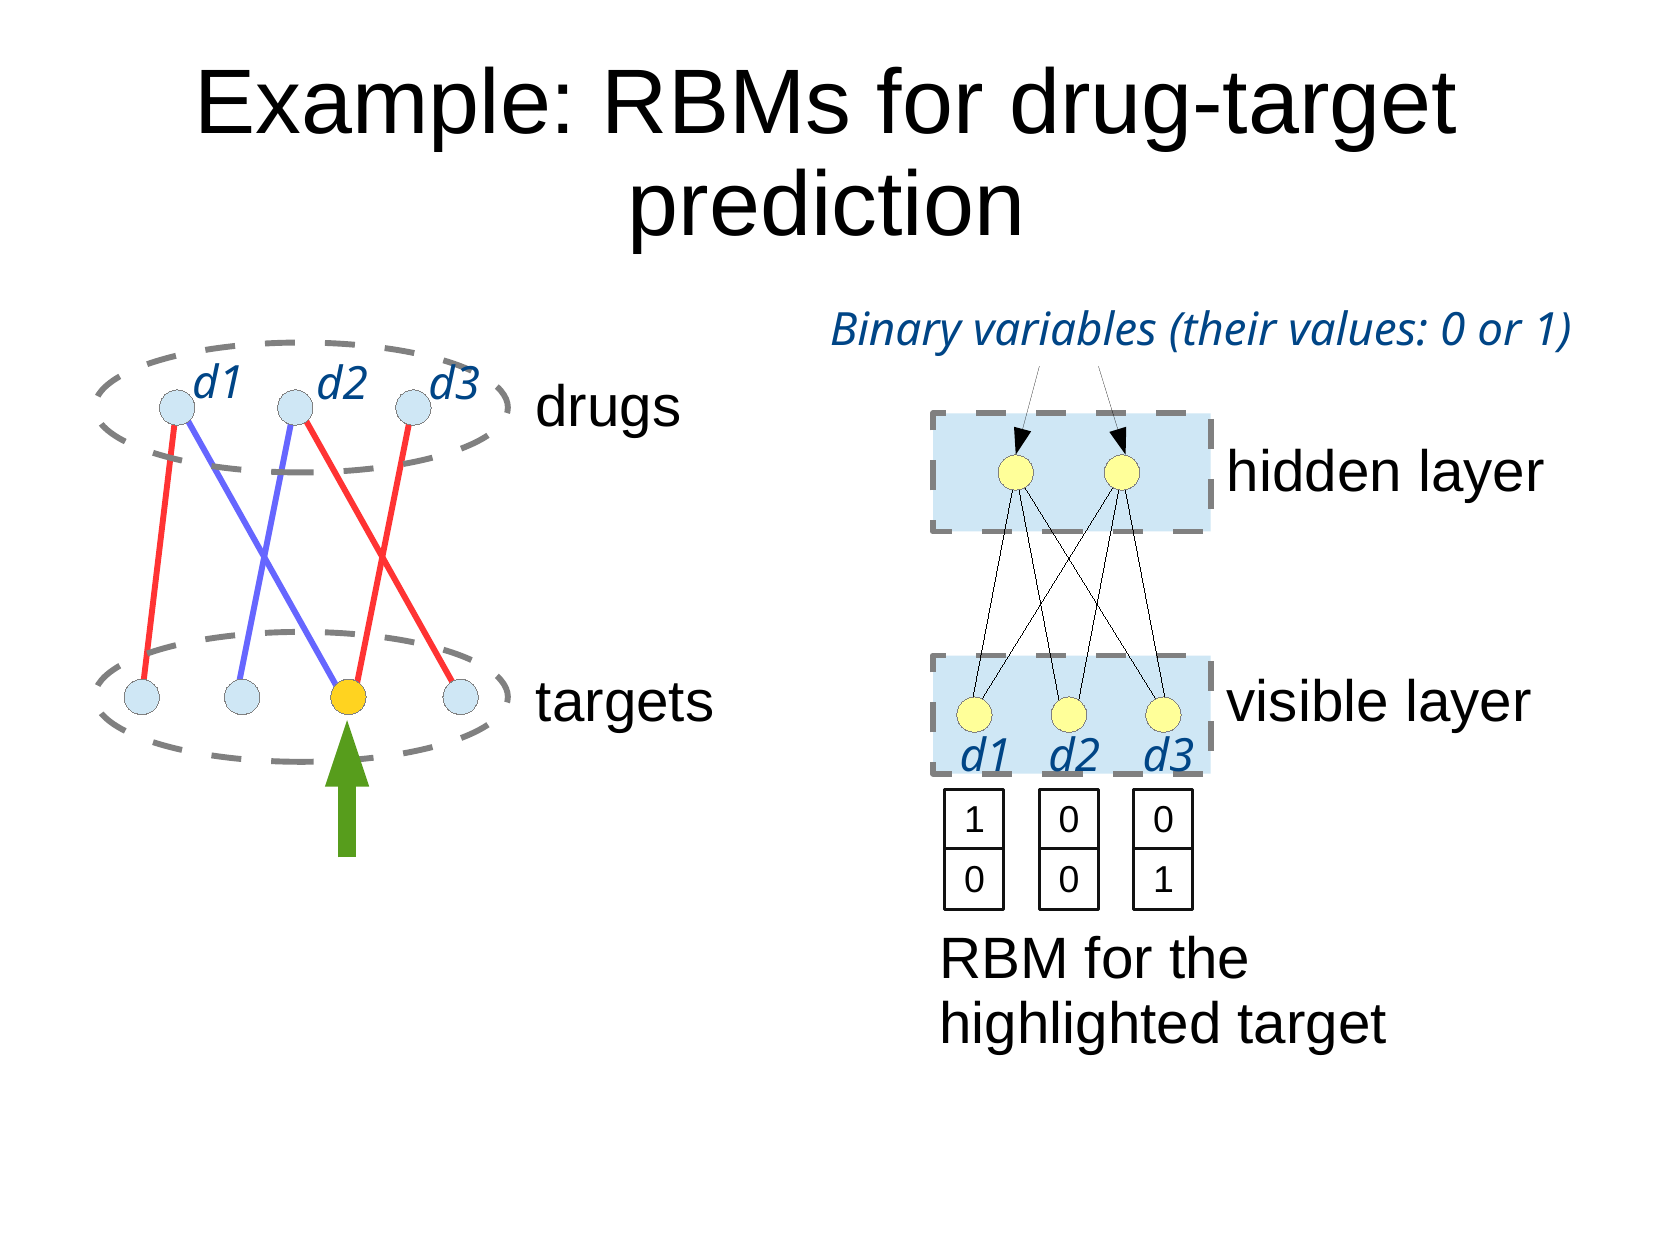

# Example: RBMs for drug-target prediction
Binary variables (their values: 0 or 1)
d1
d2
d3
drugs
hidden layer
targets
visible layer
d1
d2
d3
1
0
0
0
0
1
RBM for the
highlighted target